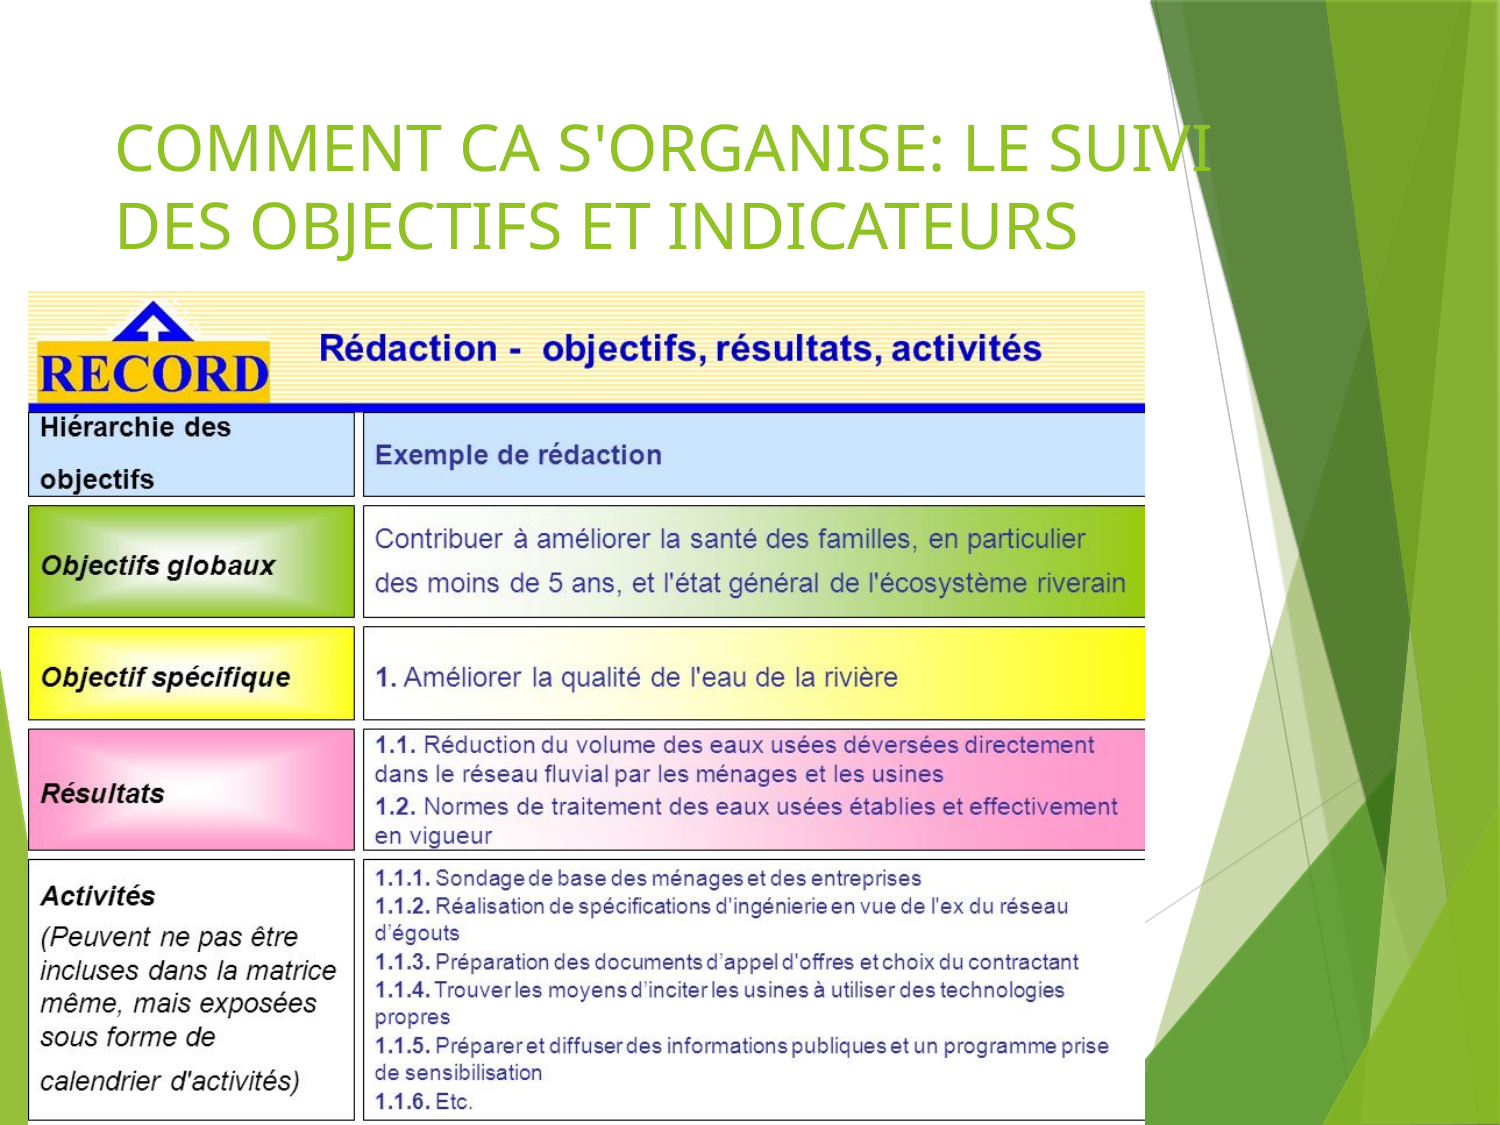

# COMMENT CA S'ORGANISE: LE SUIVI DES OBJECTIFS ET INDICATEURS